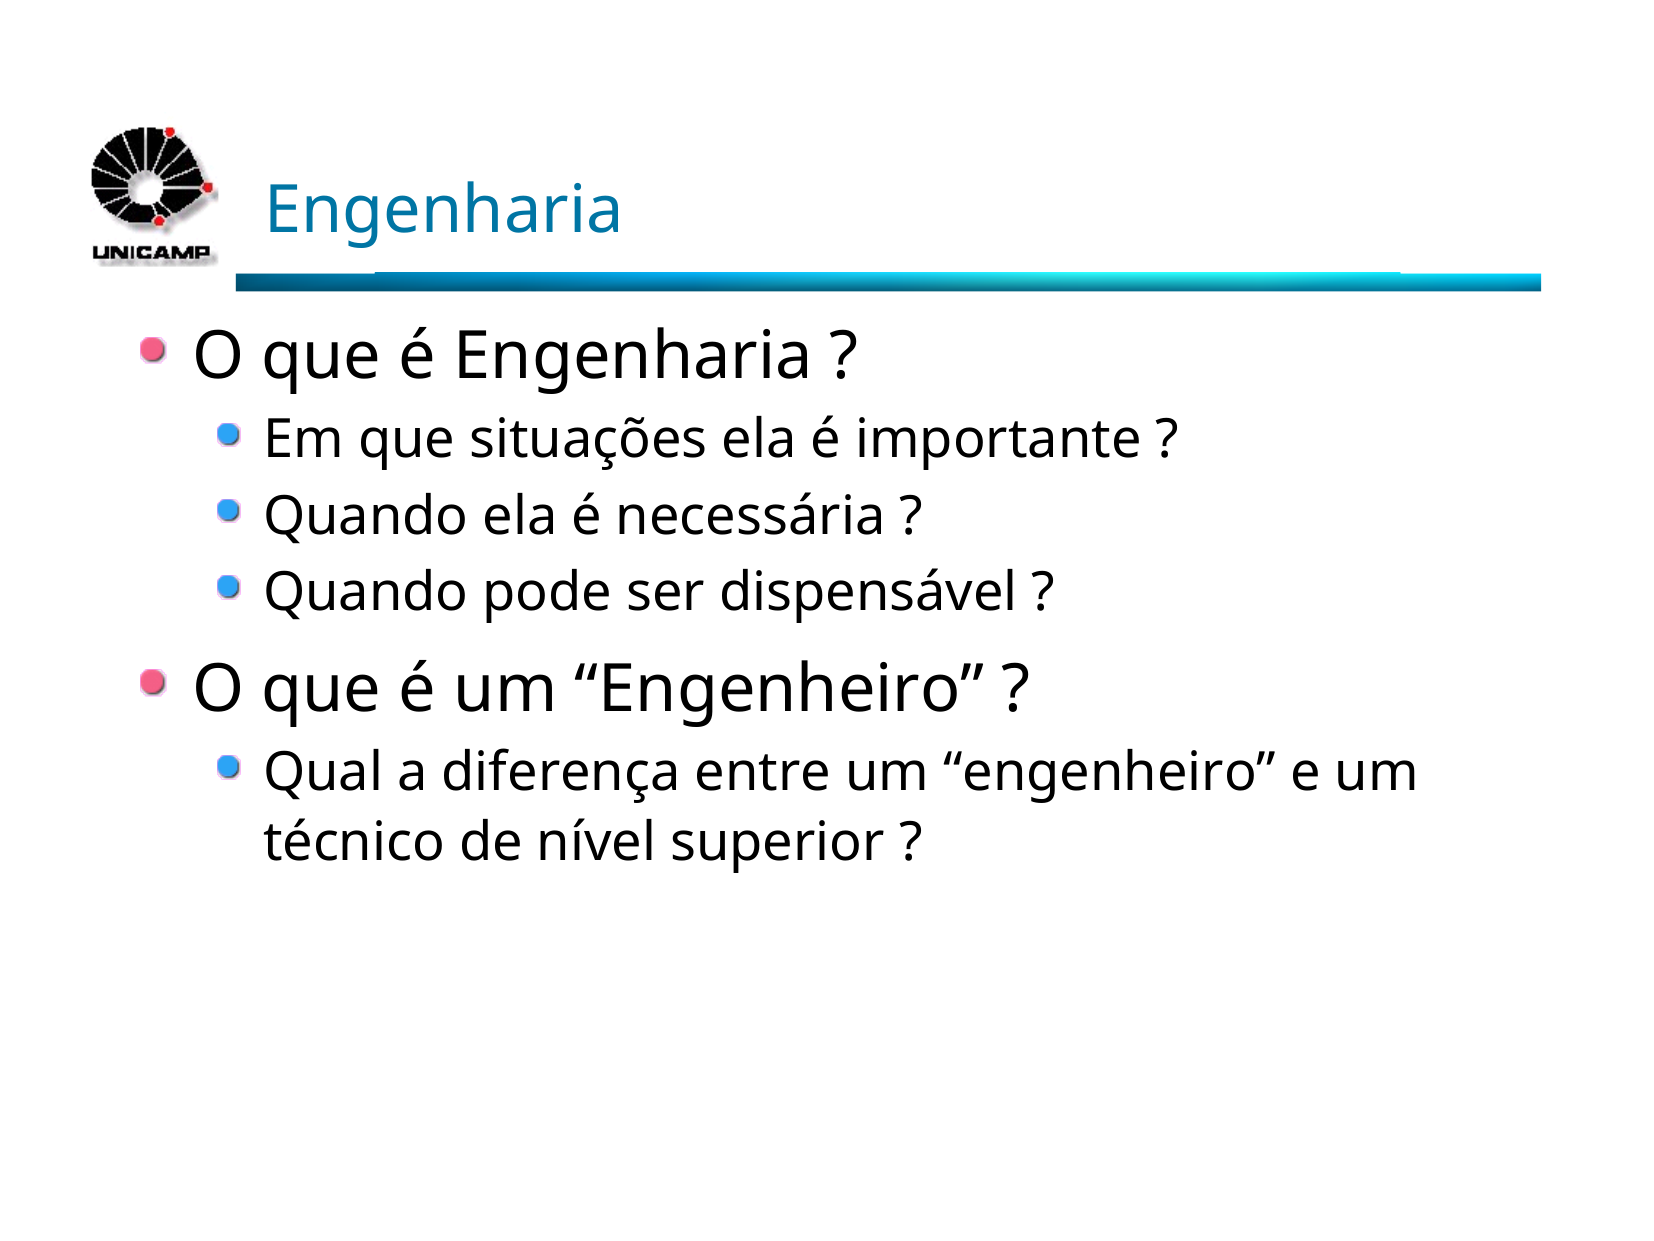

# Engenharia
O que é Engenharia ?
Em que situações ela é importante ?
Quando ela é necessária ?
Quando pode ser dispensável ?
O que é um “Engenheiro” ?
Qual a diferença entre um “engenheiro” e um técnico de nível superior ?